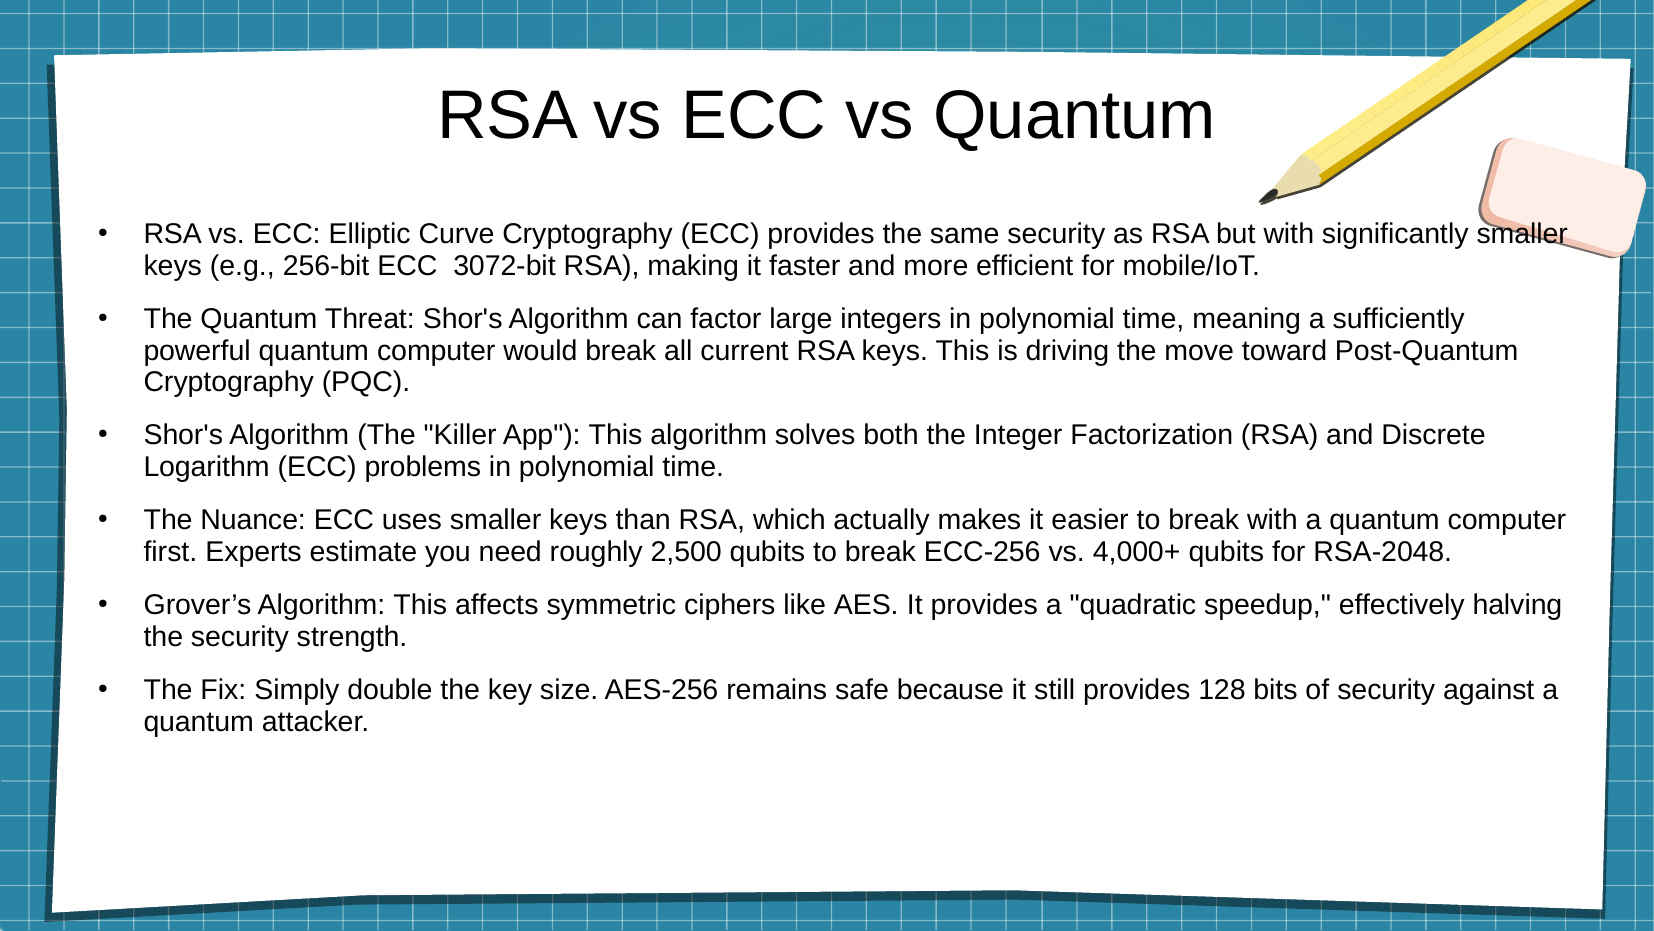

# RSA vs ECC vs Quantum
RSA vs. ECC: Elliptic Curve Cryptography (ECC) provides the same security as RSA but with significantly smaller keys (e.g., 256-bit ECC  3072-bit RSA), making it faster and more efficient for mobile/IoT.
The Quantum Threat: Shor's Algorithm can factor large integers in polynomial time, meaning a sufficiently powerful quantum computer would break all current RSA keys. This is driving the move toward Post-Quantum Cryptography (PQC).
Shor's Algorithm (The "Killer App"): This algorithm solves both the Integer Factorization (RSA) and Discrete Logarithm (ECC) problems in polynomial time.
The Nuance: ECC uses smaller keys than RSA, which actually makes it easier to break with a quantum computer first. Experts estimate you need roughly 2,500 qubits to break ECC-256 vs. 4,000+ qubits for RSA-2048.
Grover’s Algorithm: This affects symmetric ciphers like AES. It provides a "quadratic speedup," effectively halving the security strength.
The Fix: Simply double the key size. AES-256 remains safe because it still provides 128 bits of security against a quantum attacker.